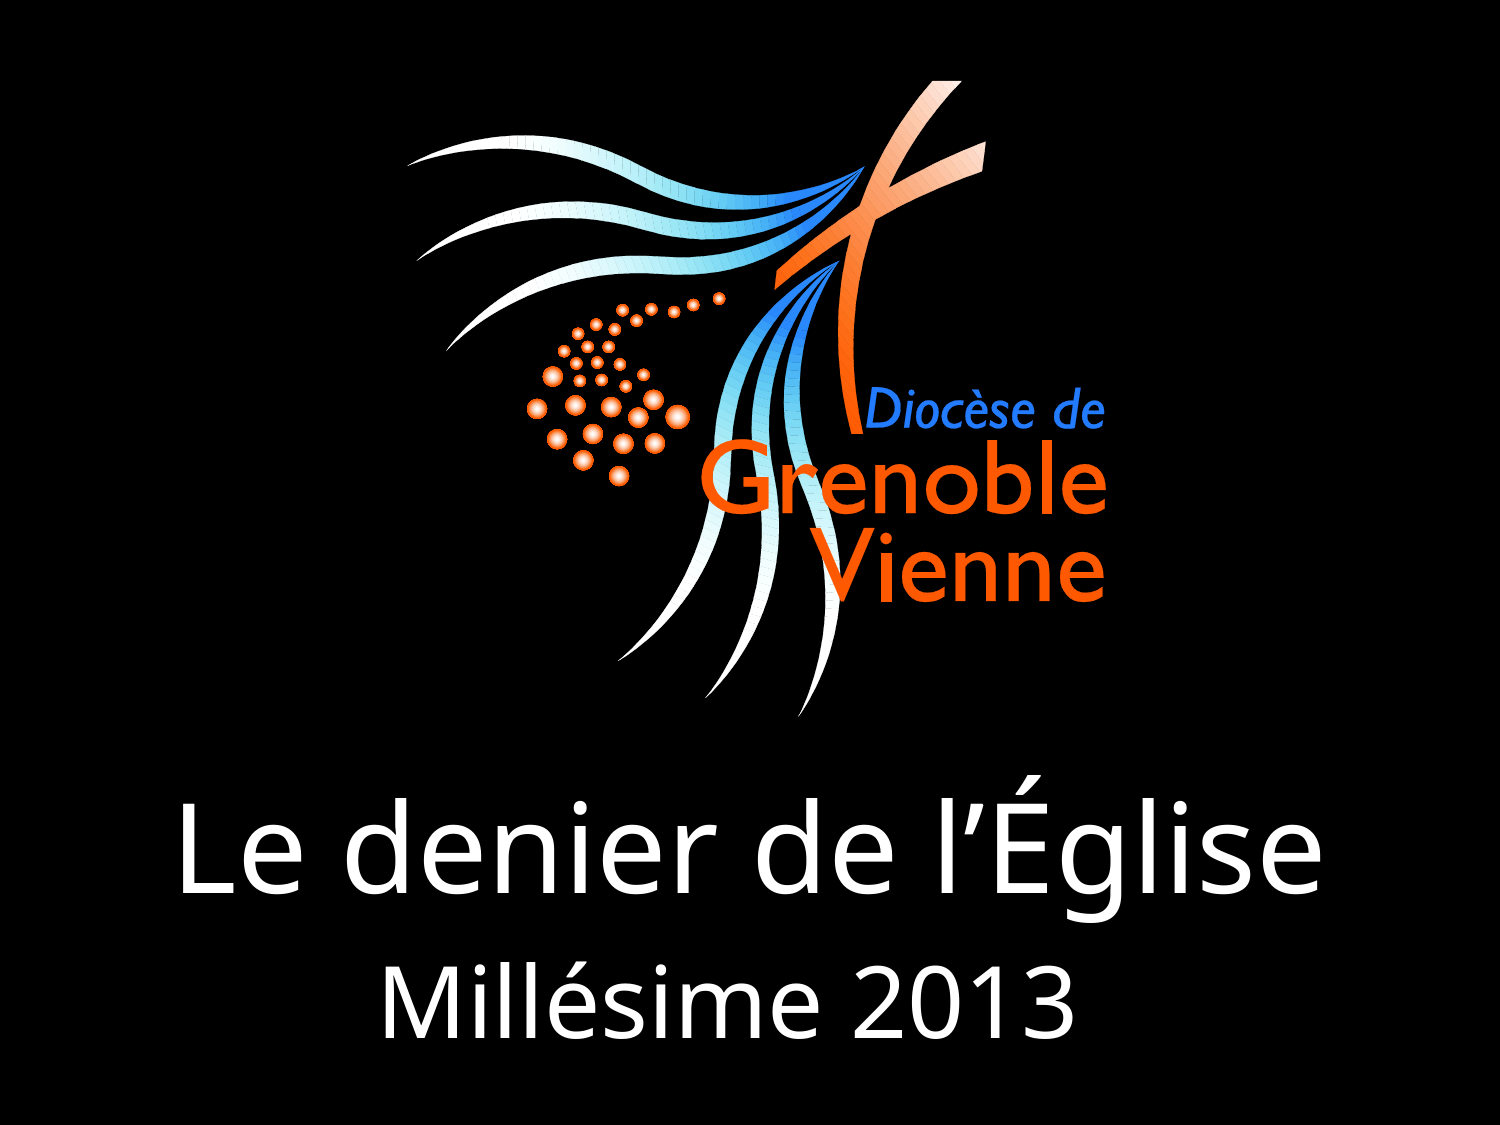

# Le denier de l’Église
Millésime 2013